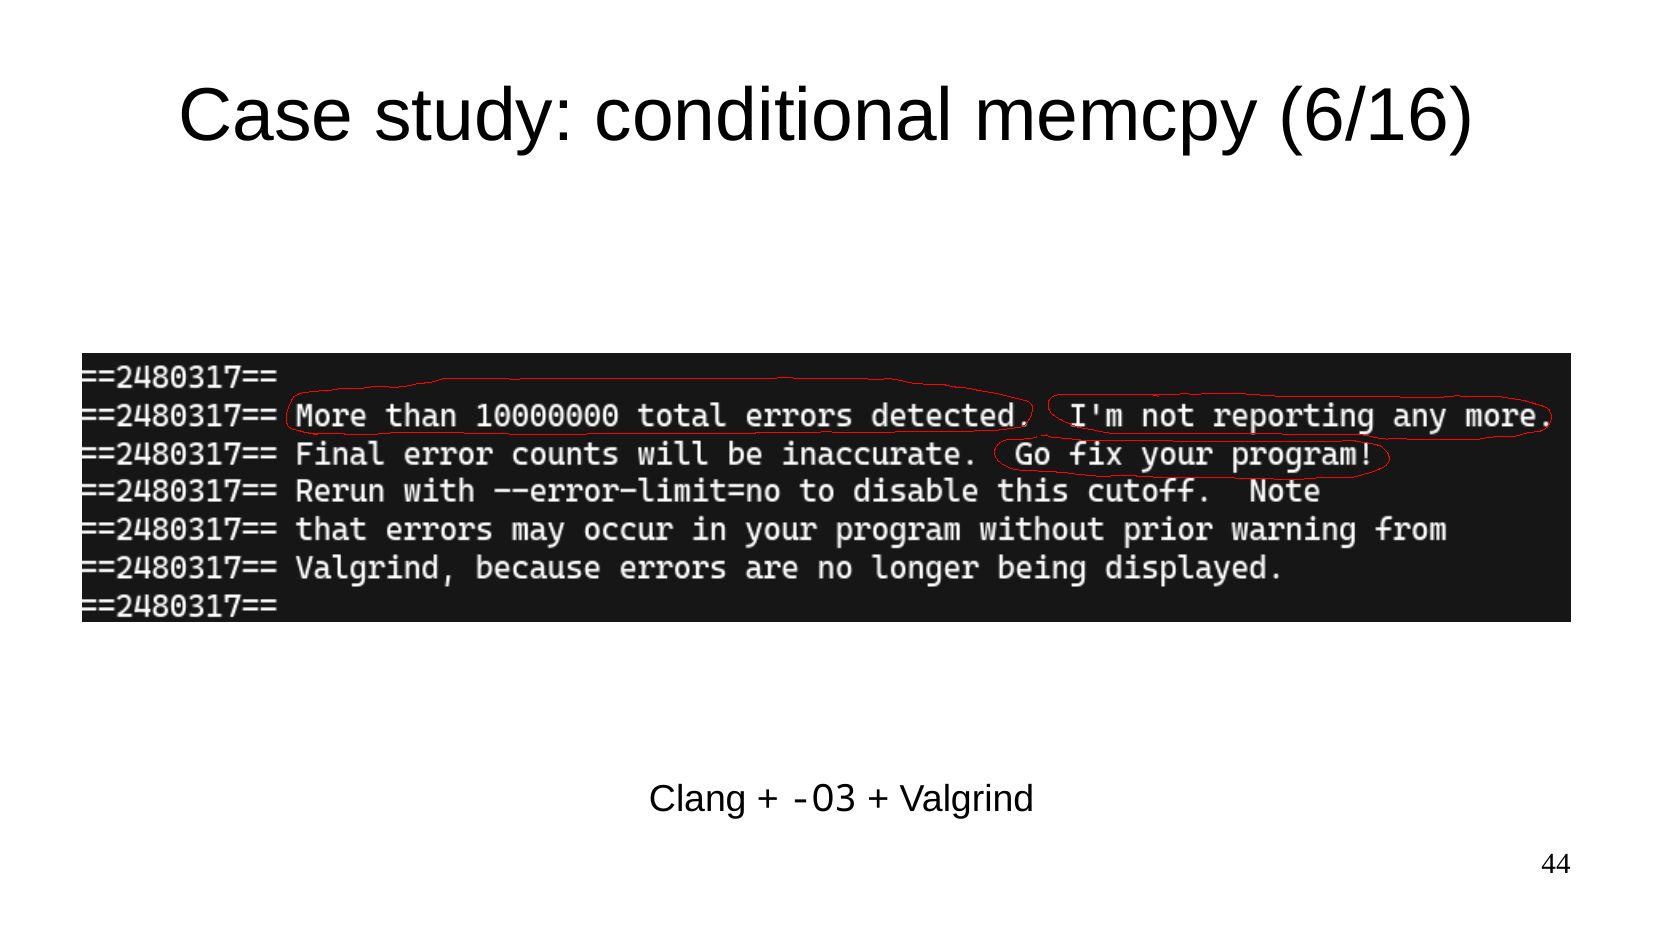

# Case study: conditional memcpy (6/16)
Clang + -O3 + Valgrind
44